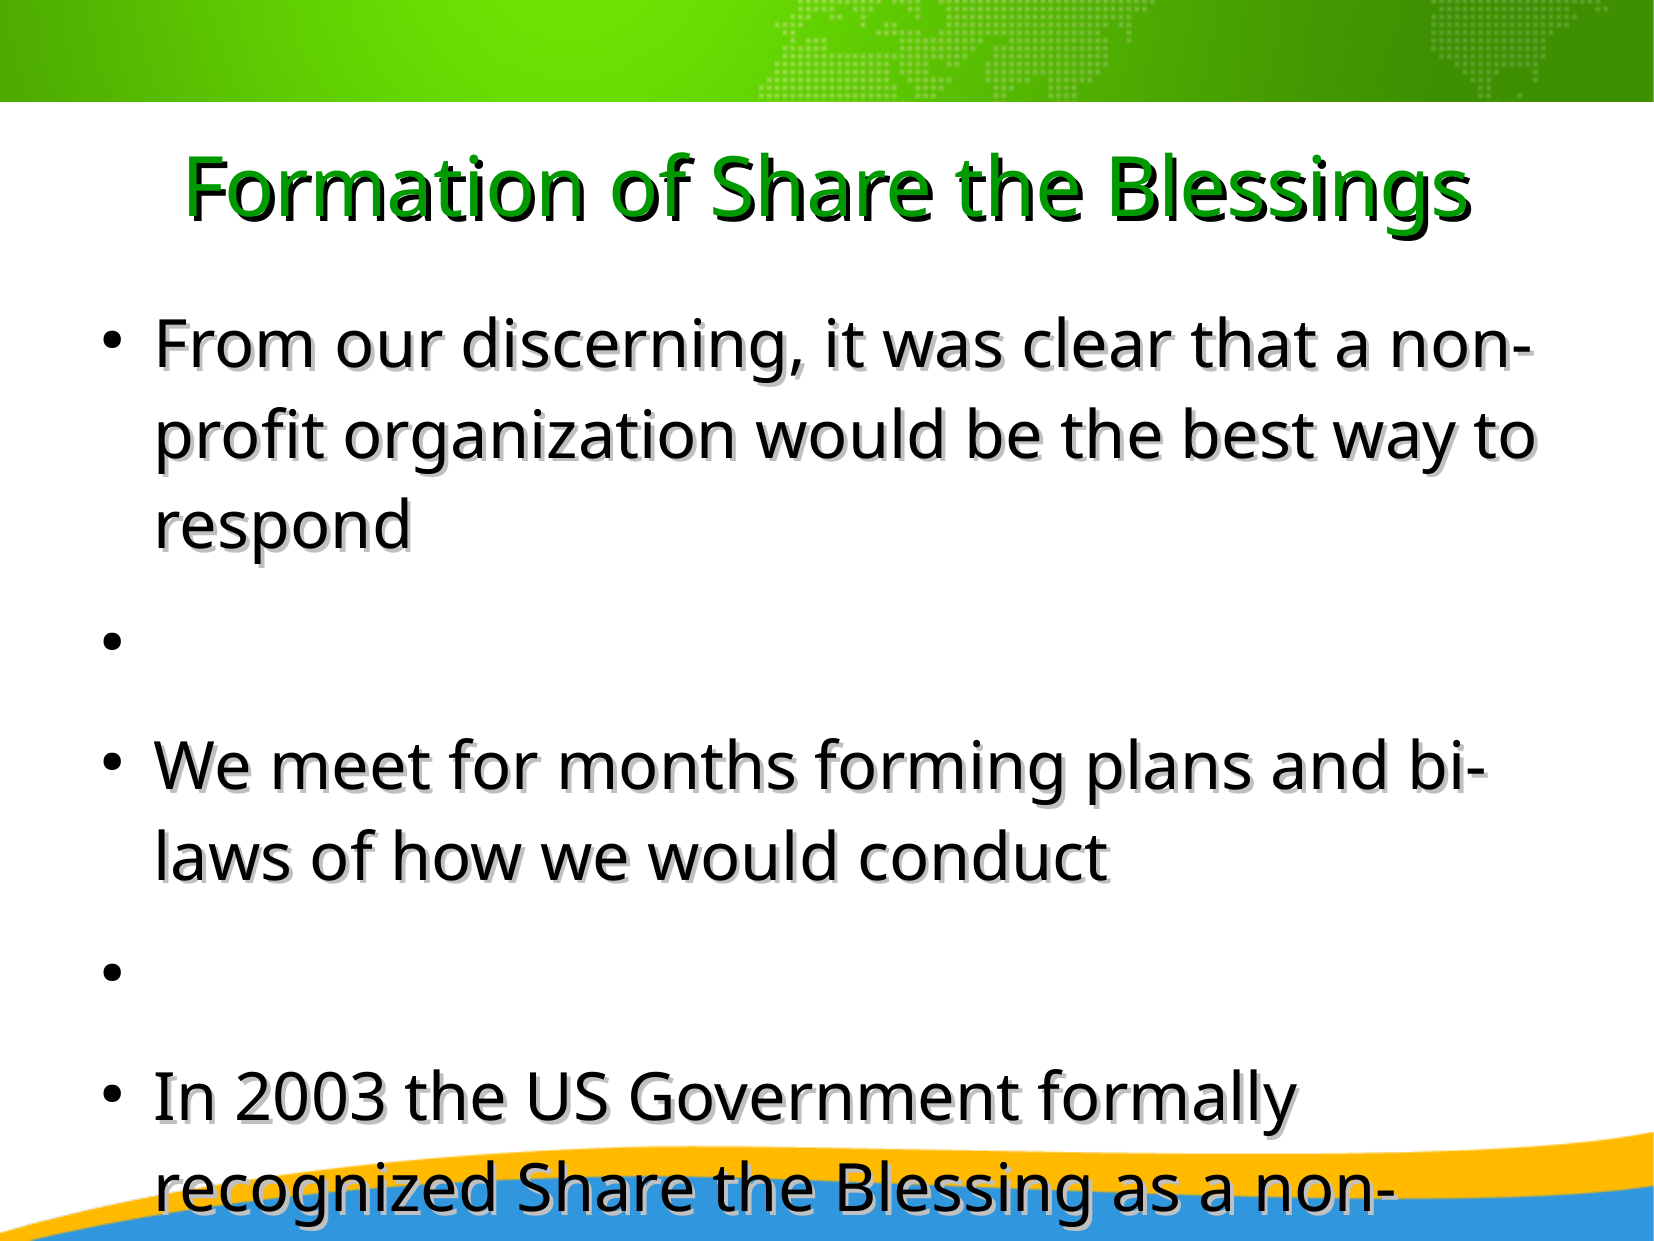

# Formation of Share the Blessings
From our discerning, it was clear that a non-profit organization would be the best way to respond
We meet for months forming plans and bi-laws of how we would conduct
In 2003 the US Government formally recognized Share the Blessing as a non-profit